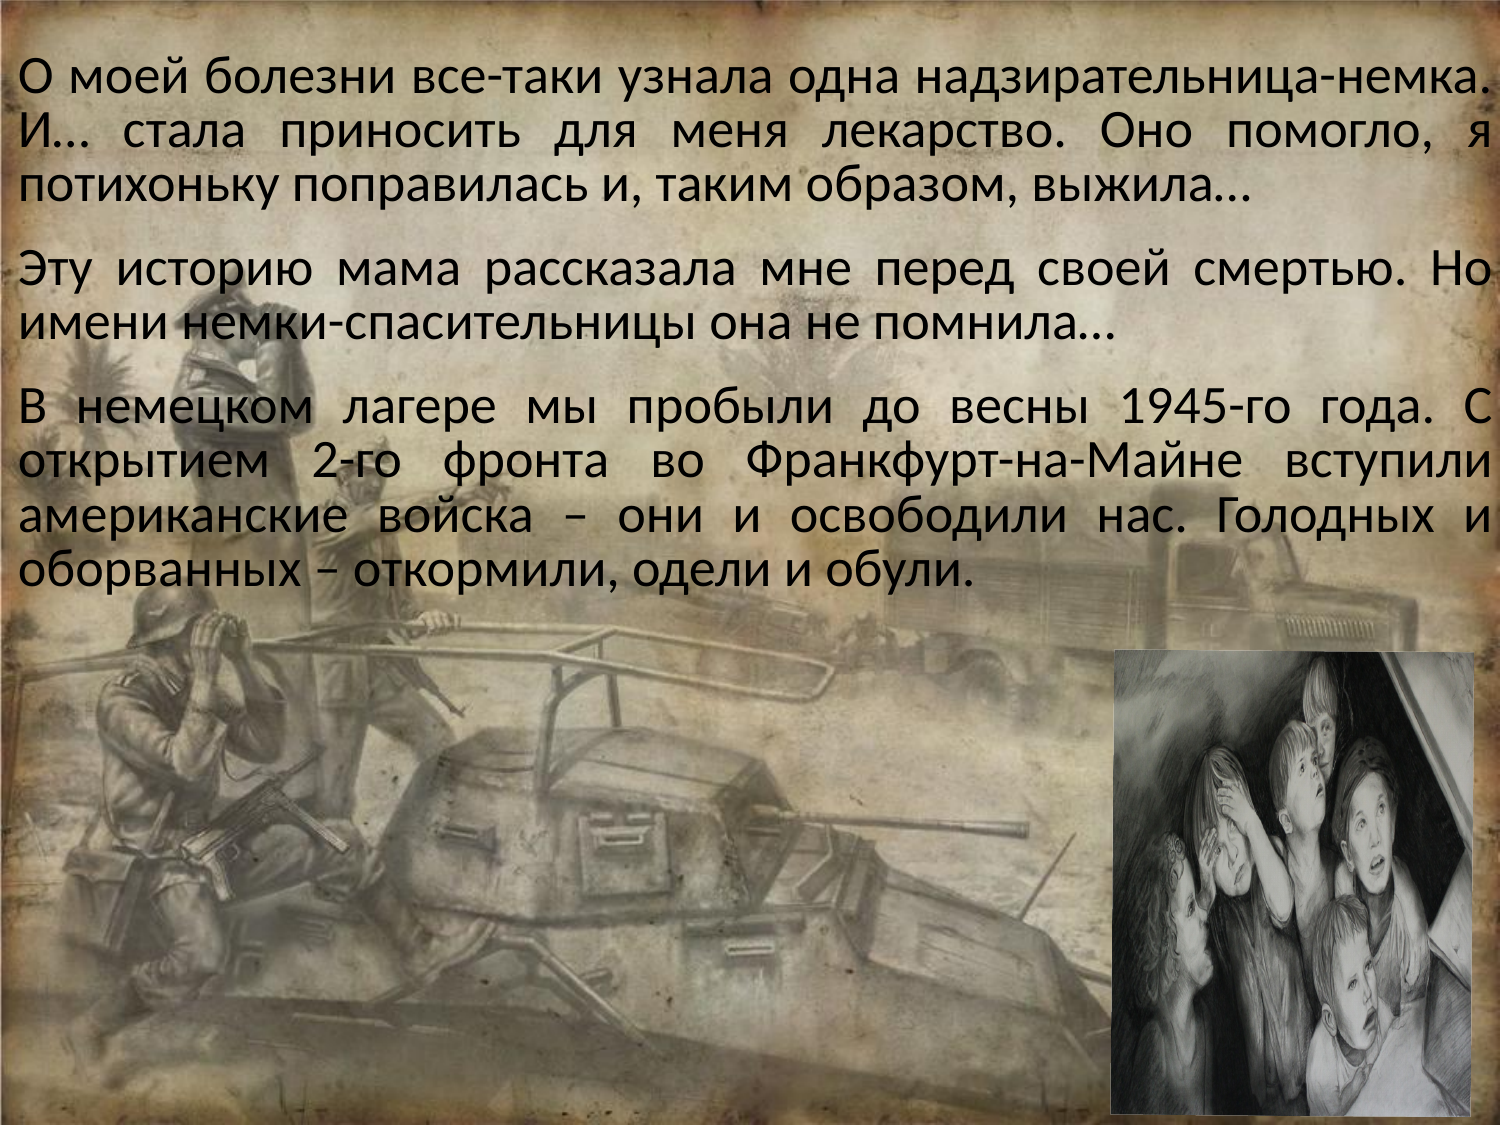

О моей болезни все-таки узнала одна надзирательница-немка. И… стала приносить для меня лекарство. Оно помогло, я потихоньку поправилась и, таким образом, выжила…
Эту историю мама рассказала мне перед своей смертью. Но имени немки-спасительницы она не помнила…
В немецком лагере мы пробыли до весны 1945-го года. С открытием 2-го фронта во Франкфурт-на-Майне вступили американские войска – они и освободили нас. Голодных и оборванных – откормили, одели и обули.
#